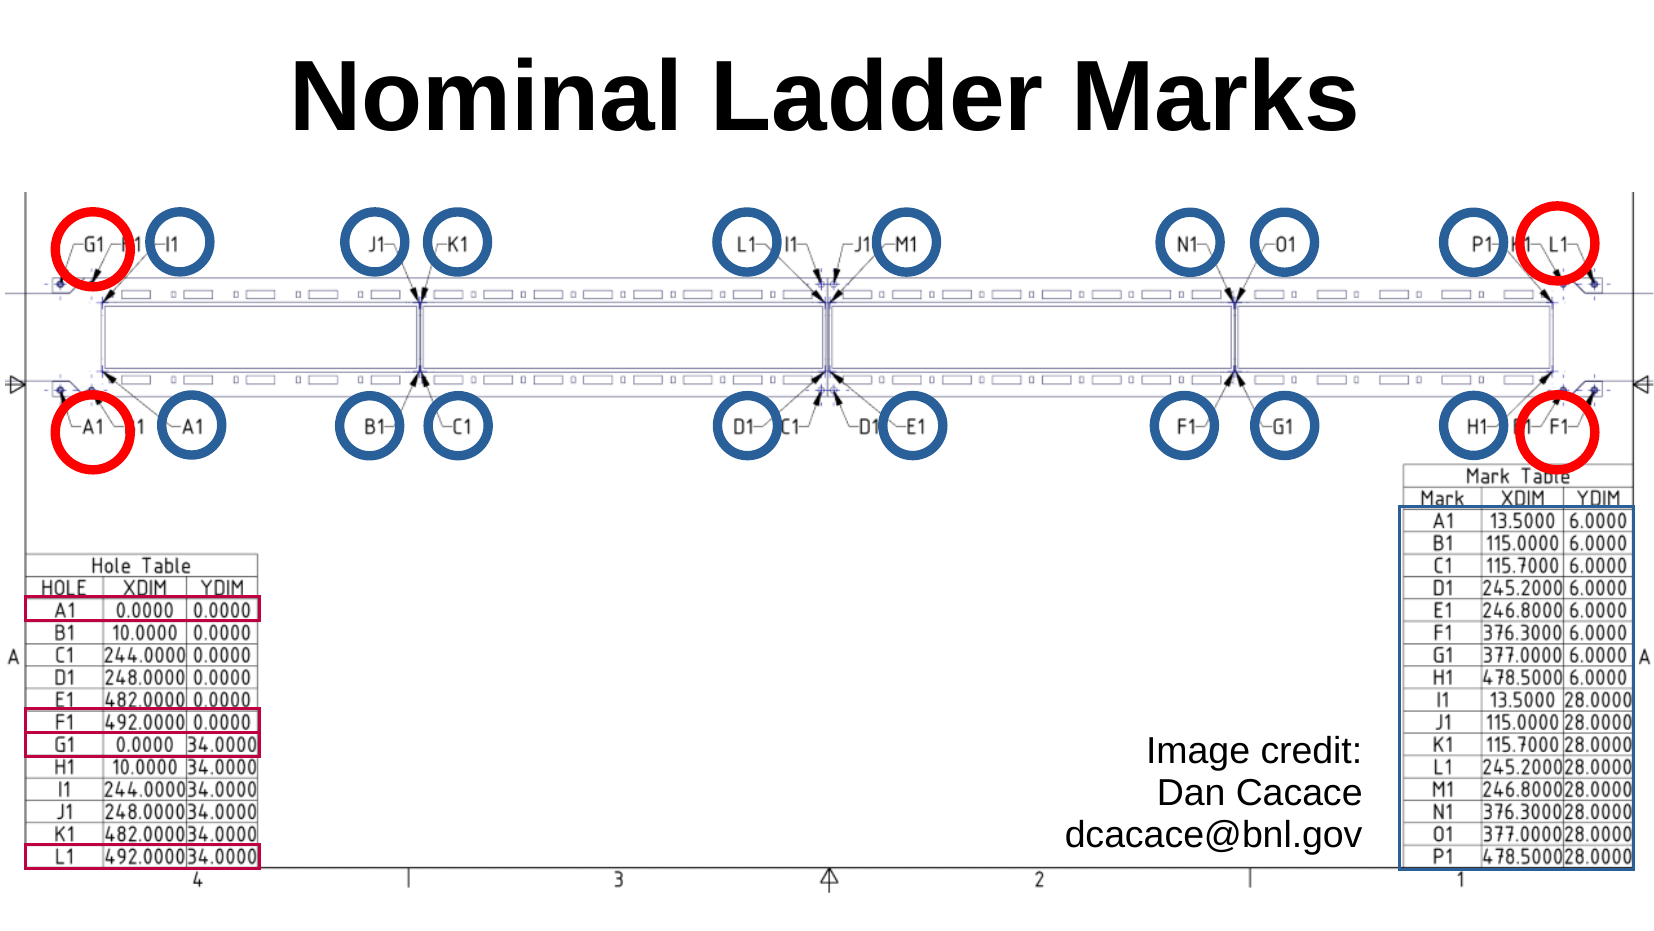

# Nominal Ladder Marks
Image credit:
Dan Cacace
dcacace@bnl.gov